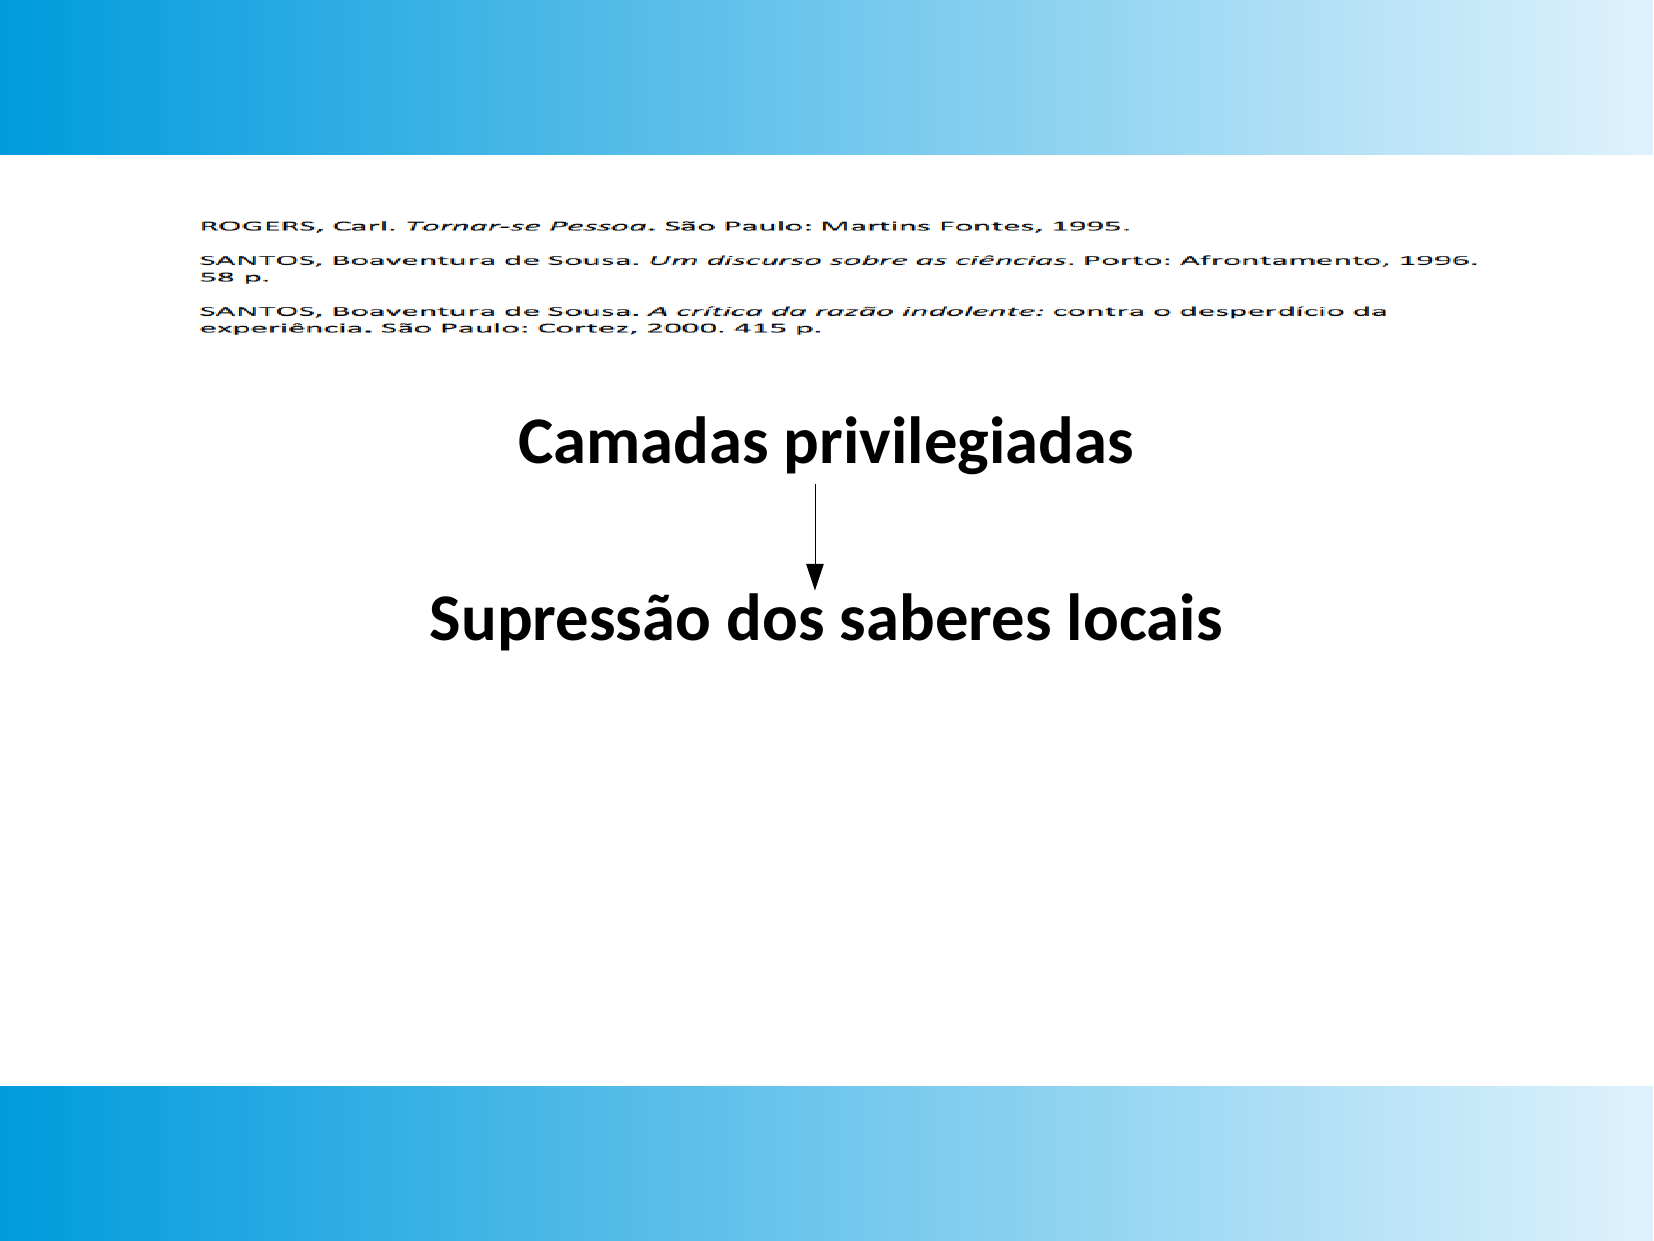

#
Camadas privilegiadas
Supressão dos saberes locais